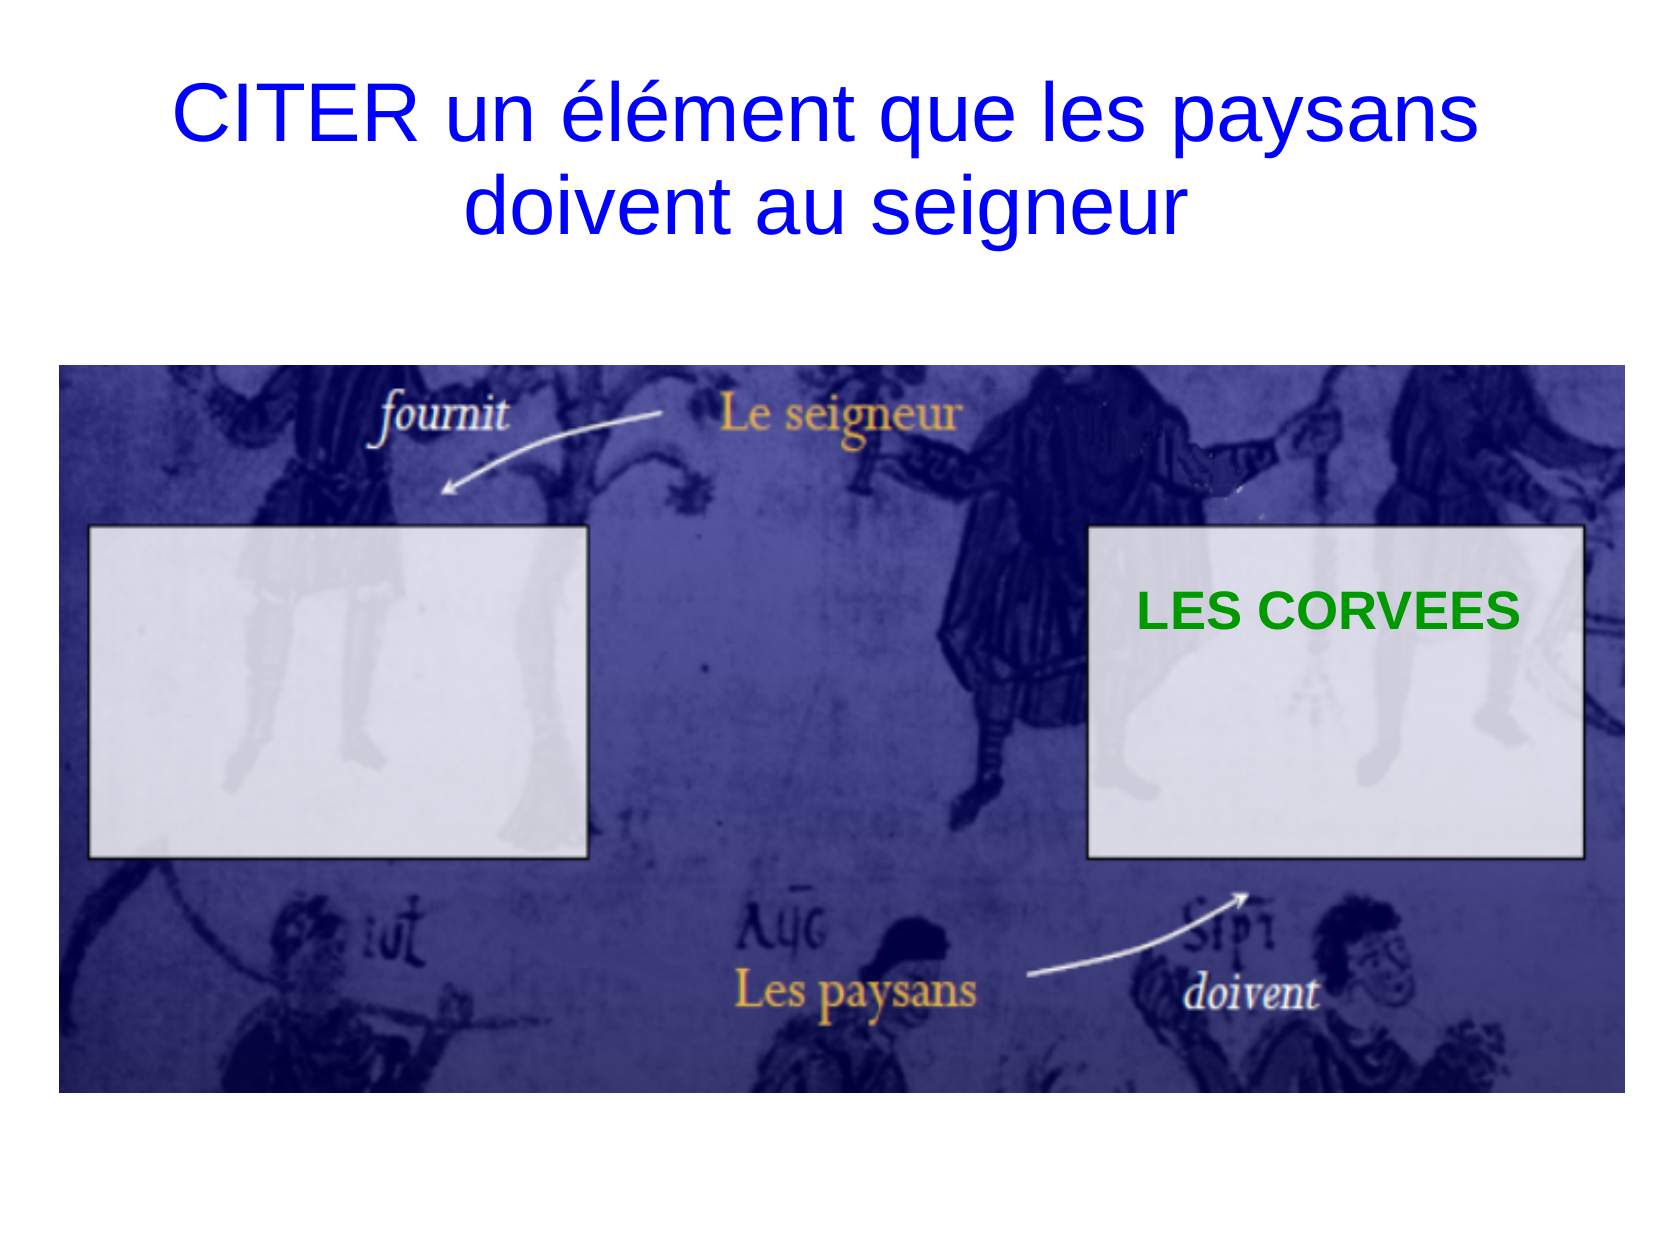

CITER un élément que les paysans doivent au seigneur
LES CORVEES